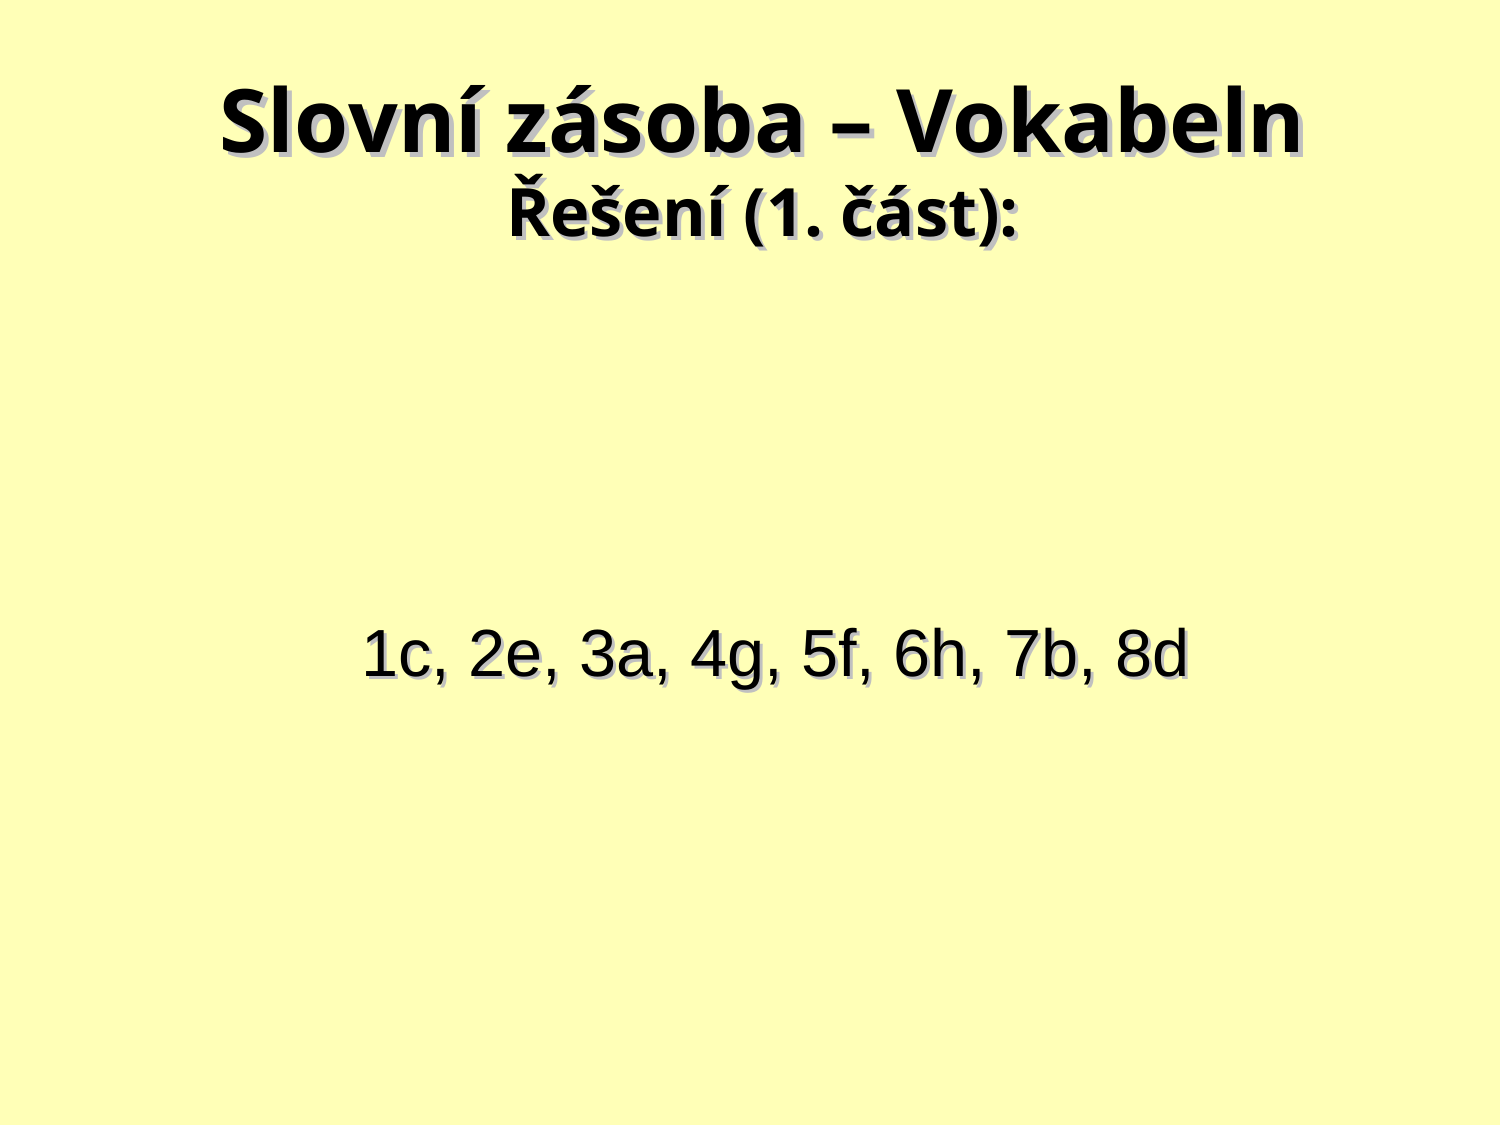

# Slovní zásoba – Vokabeln Řešení (1. část):
1c, 2e, 3a, 4g, 5f, 6h, 7b, 8d